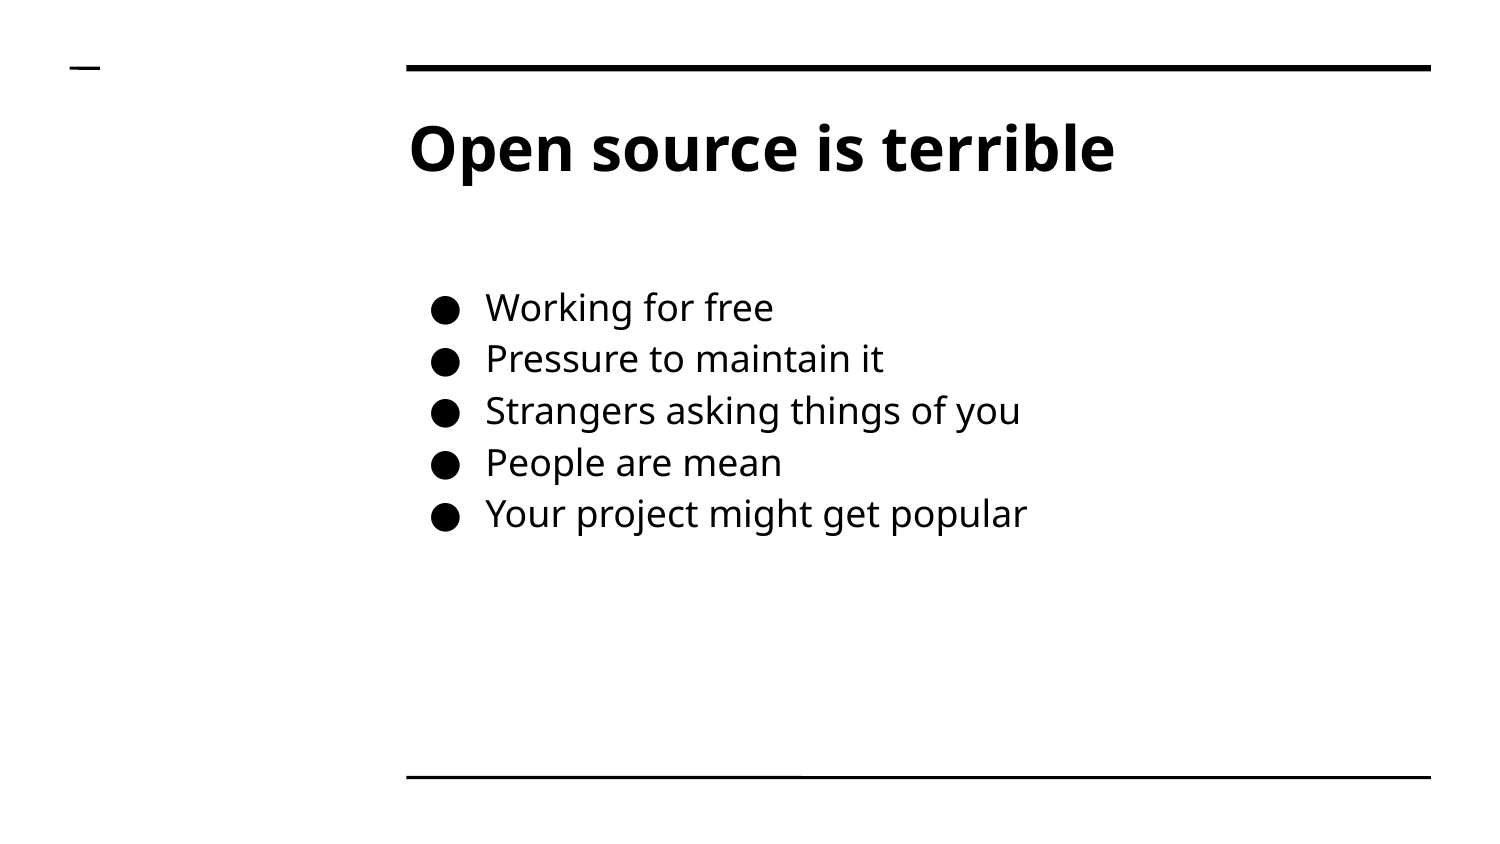

Open source is terrible
# Working for free
Pressure to maintain it
Strangers asking things of you
People are mean
Your project might get popular